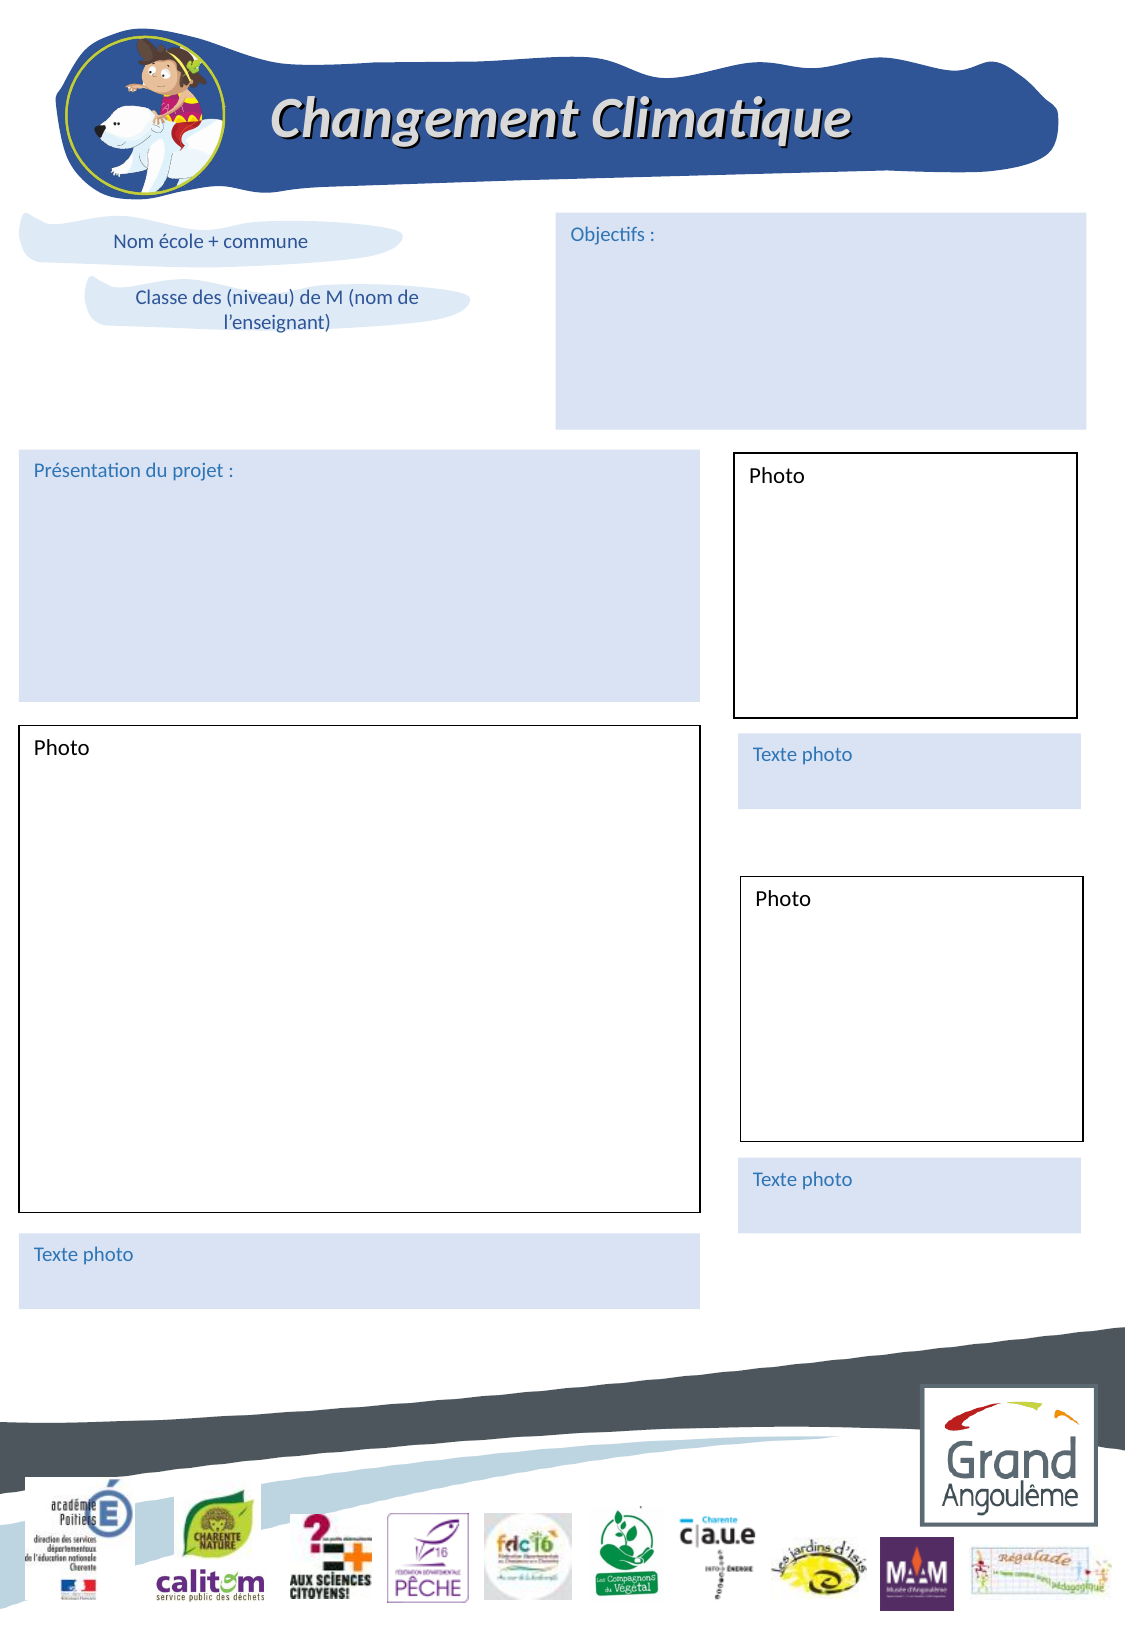

Changement Climatique
Nom école + commune
Objectifs :
Classe des (niveau) de M (nom de l’enseignant)
Présentation du projet :
Photo
Photo
Texte photo
Photo
Texte photo
Texte photo